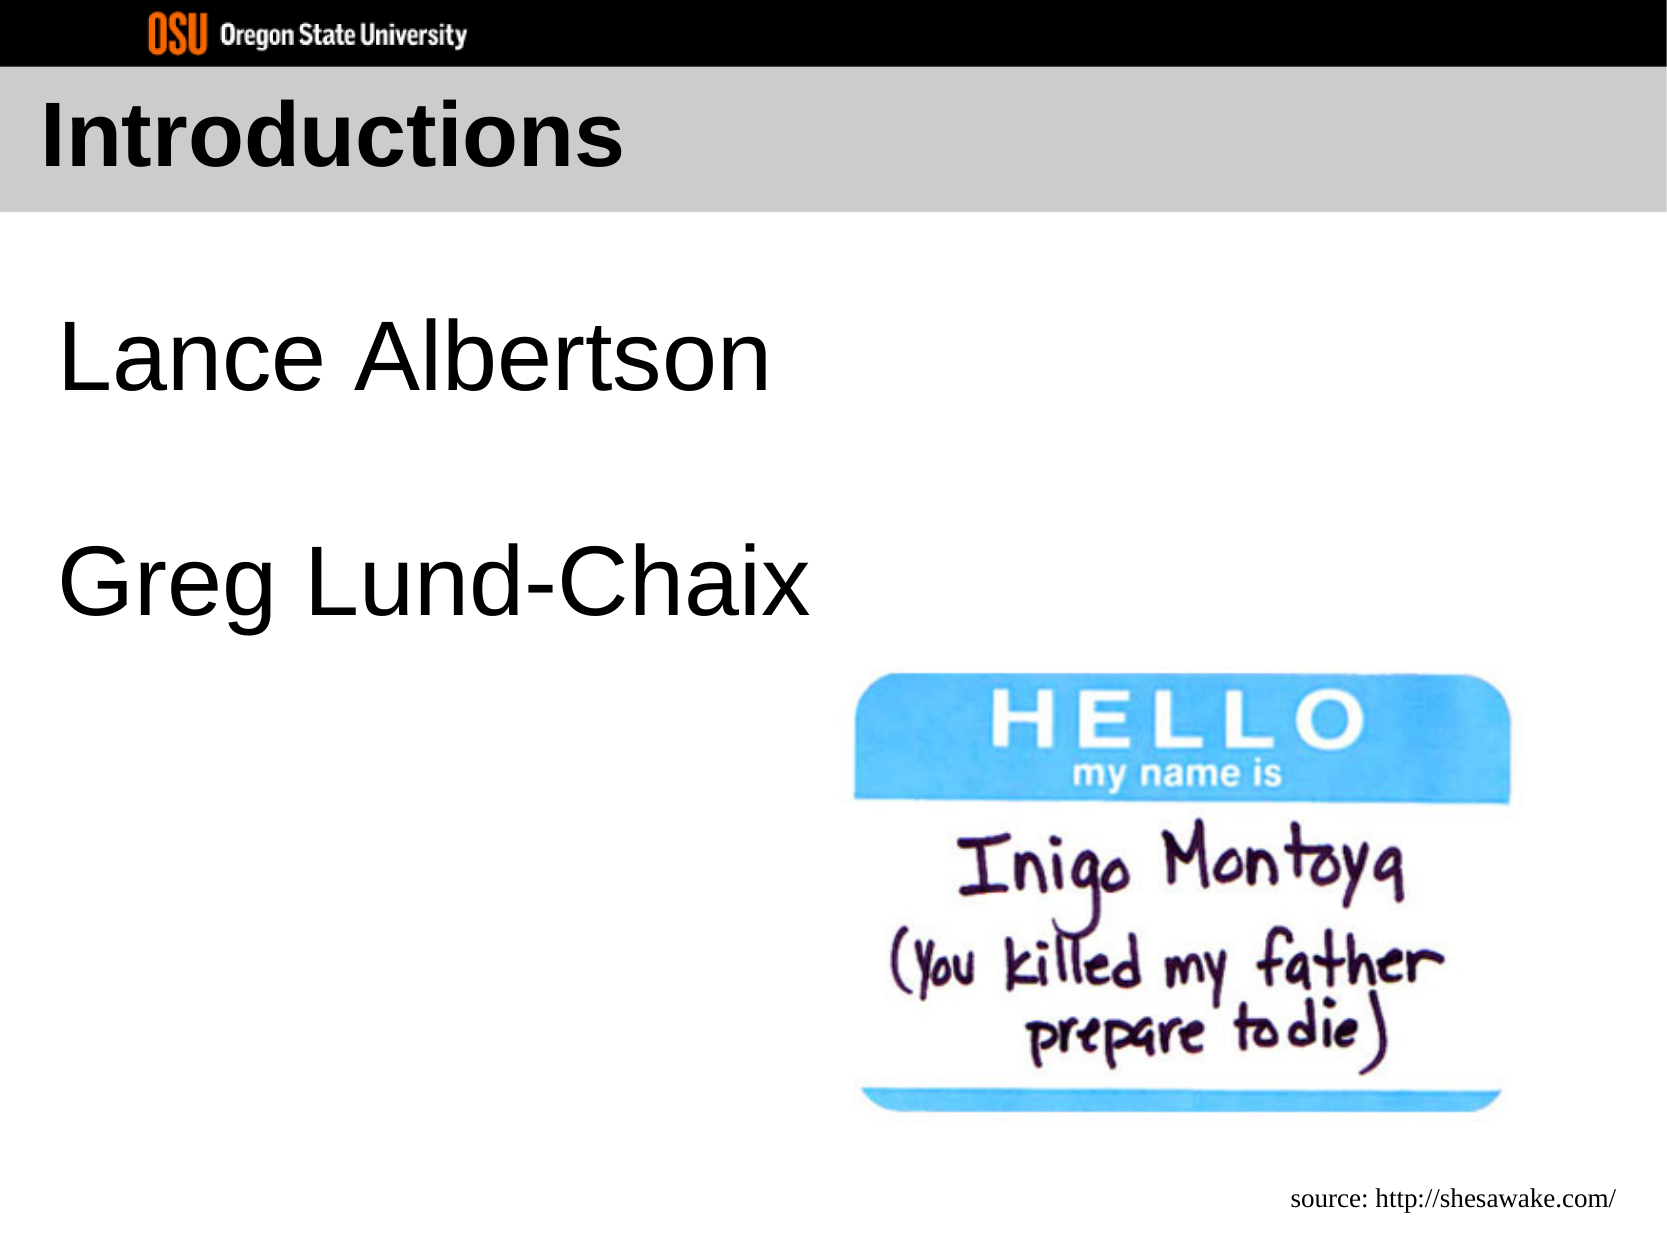

# Introductions
Lance Albertson
Greg Lund-Chaix
source: http://shesawake.com/